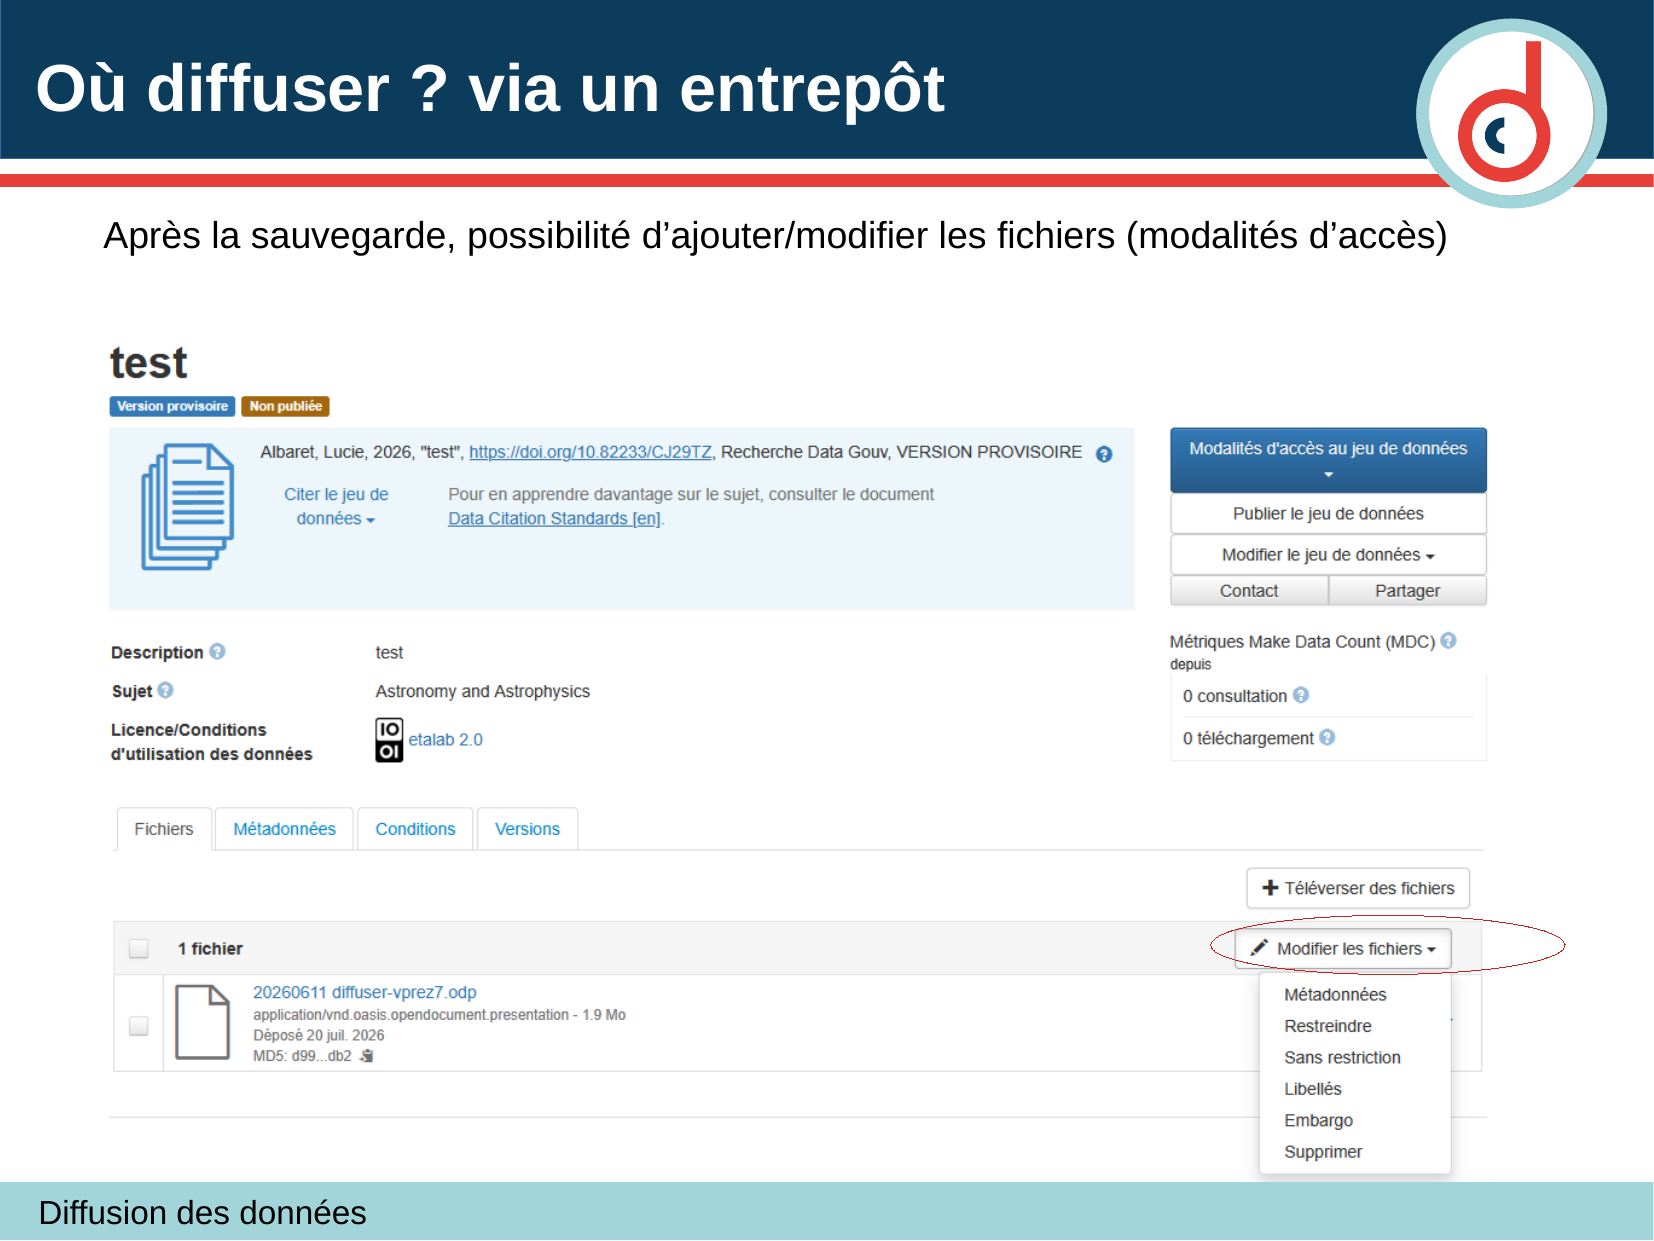

# Où diffuser ? via un entrepôt
Après la sauvegarde, possibilité d’ajouter/modifier les fichiers (modalités d’accès)
Diffusion des données